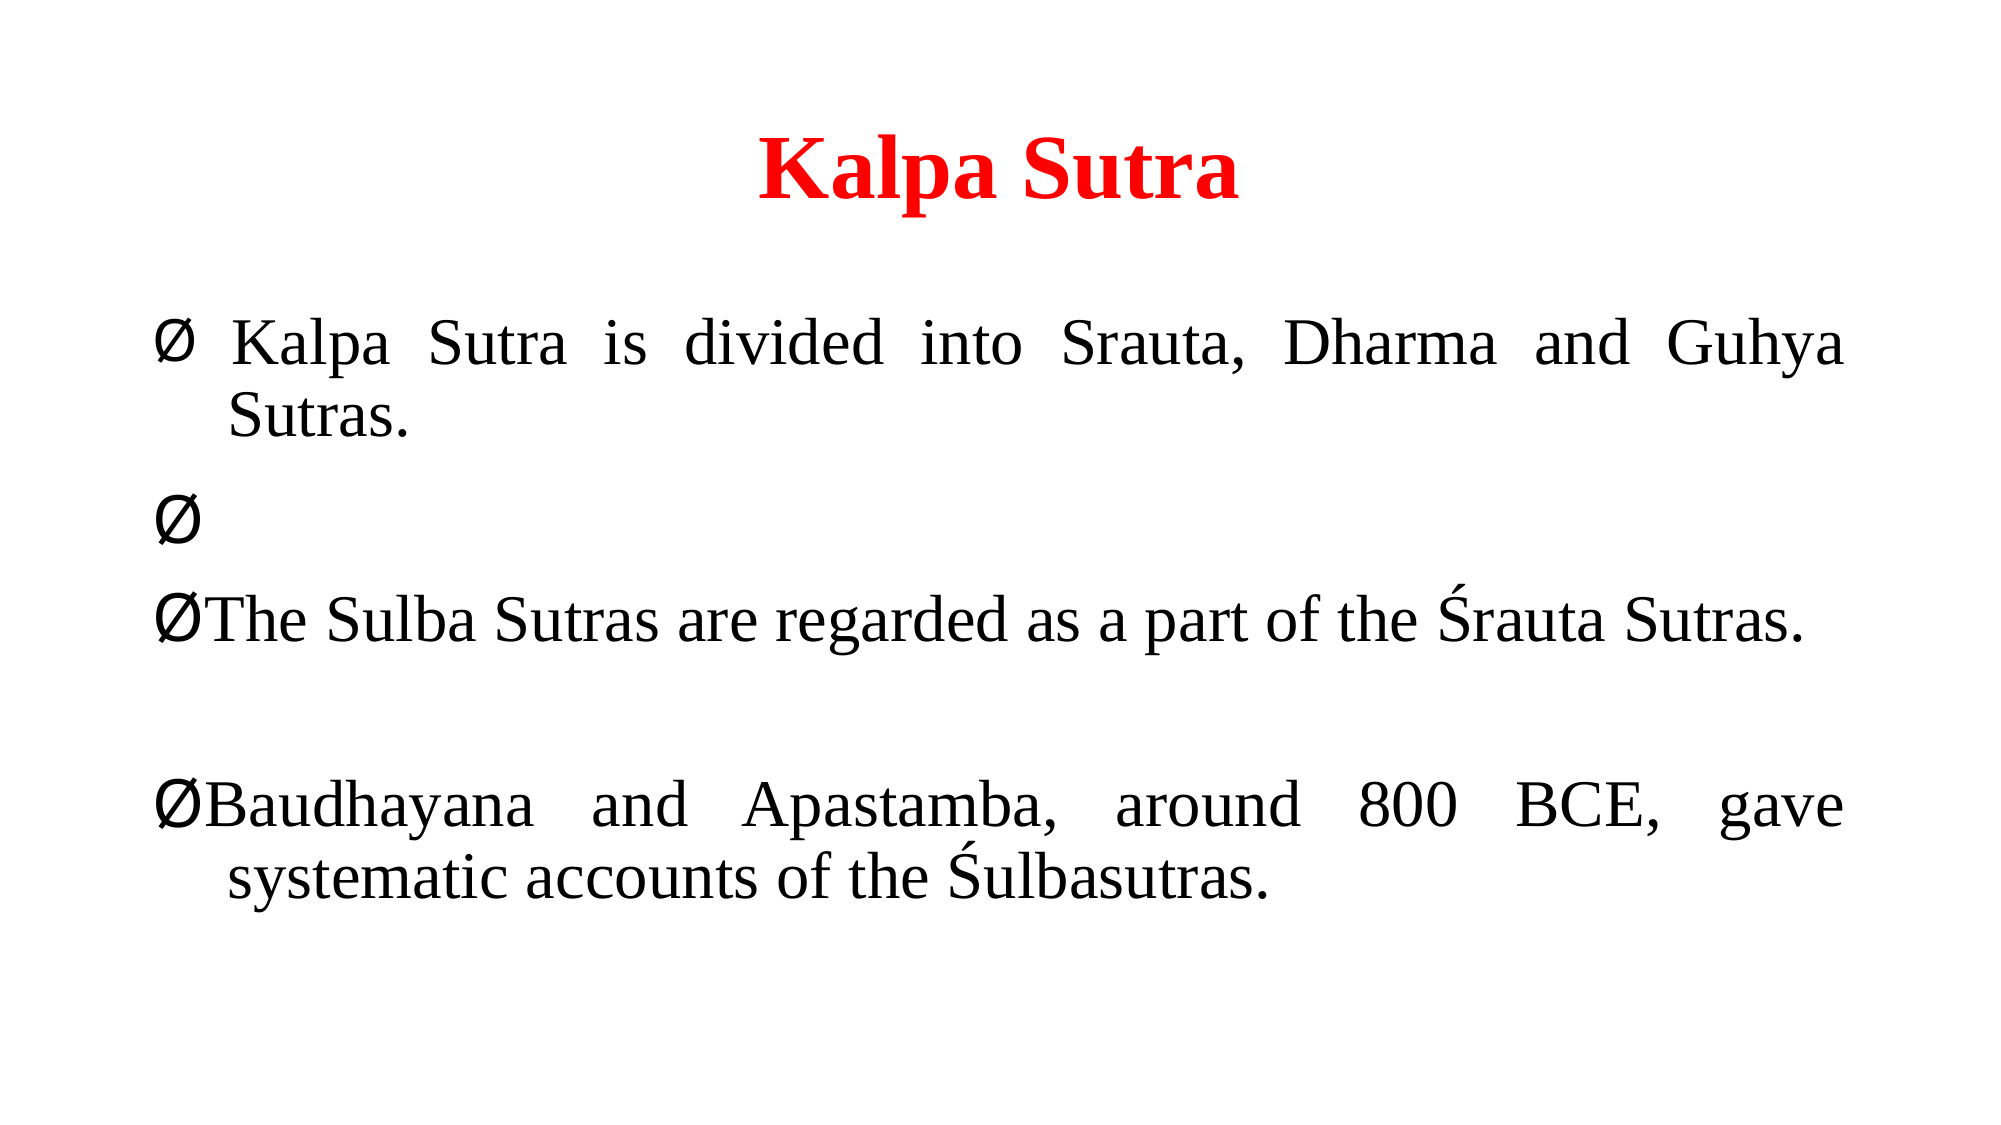

# Kalpa Sutra
 Kalpa Sutra is divided into Srauta, Dharma and Guhya Sutras.
The Sulba Sutras are regarded as a part of the Śrauta Sutras.
Baudhayana and Apastamba, around 800 BCE, gave systematic accounts of the Śulbasutras.